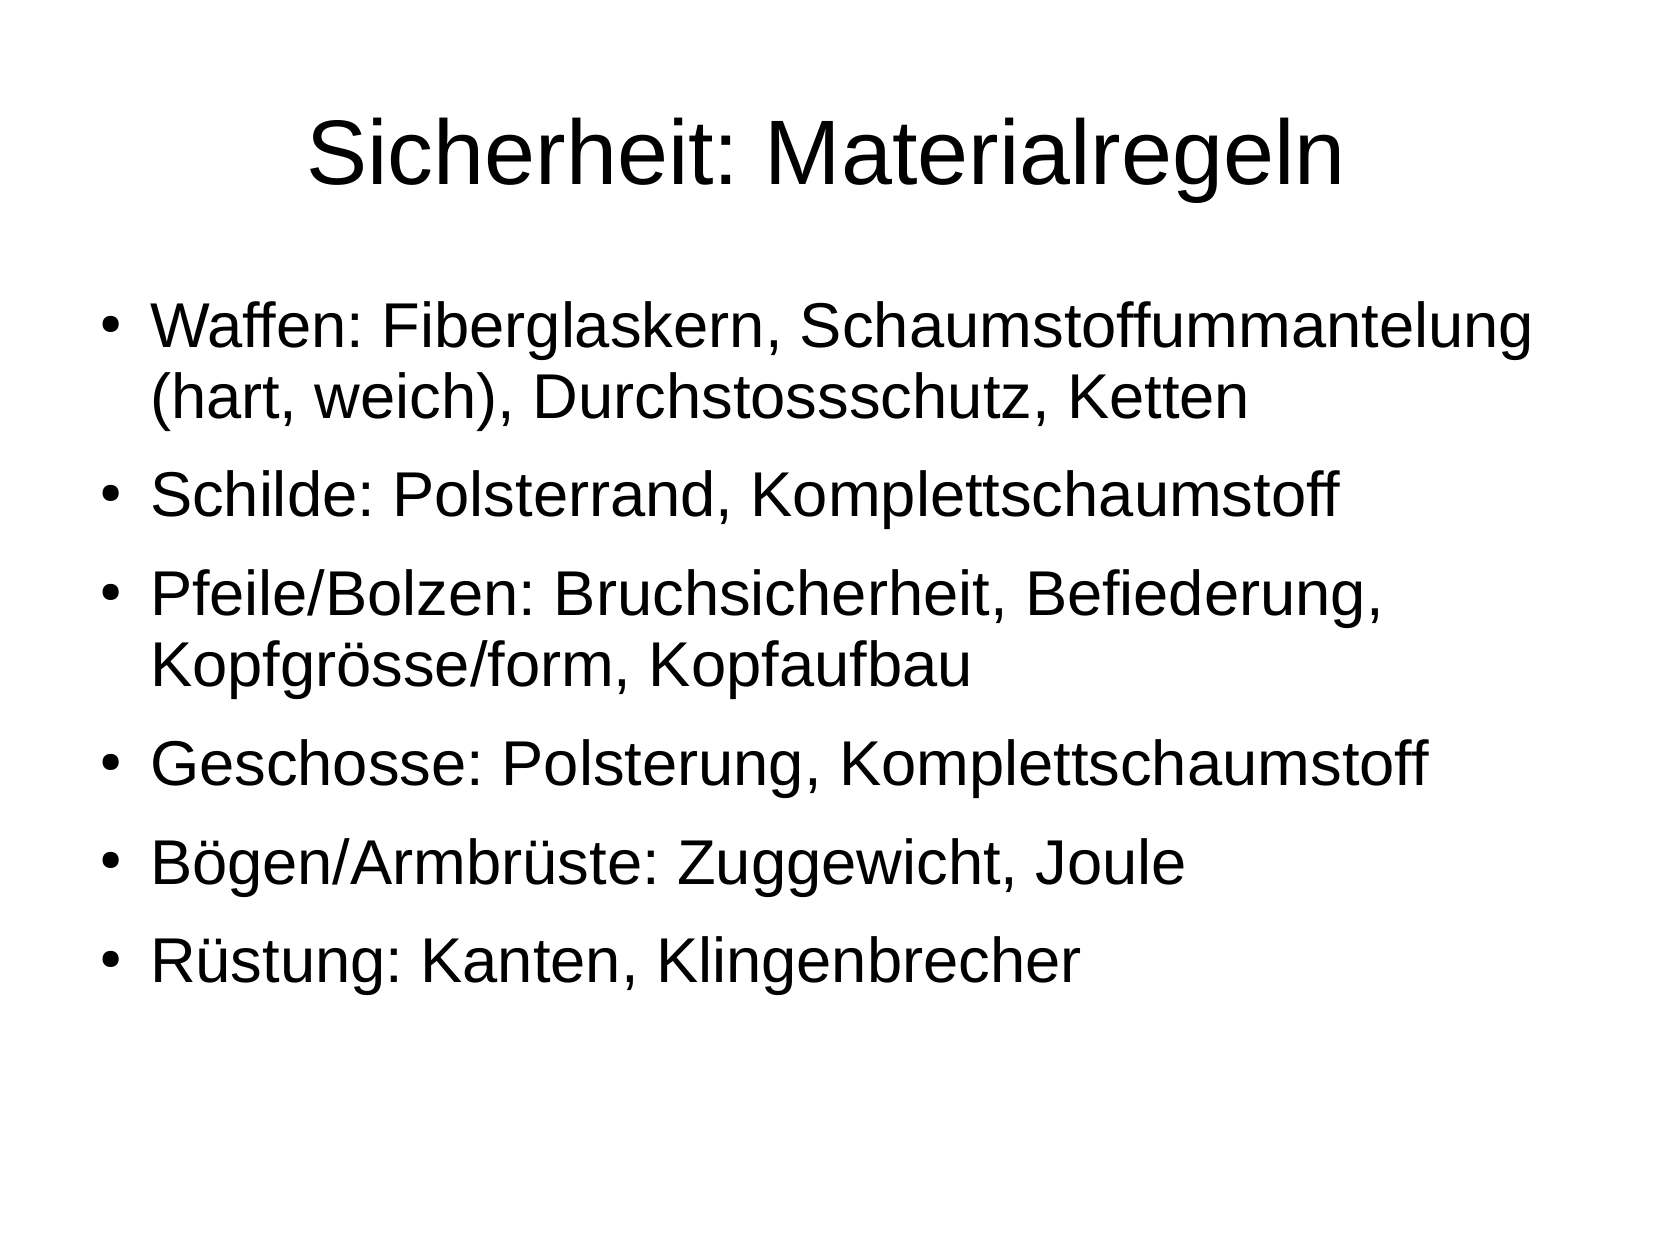

# Sicherheit: Materialregeln
Waffen: Fiberglaskern, Schaumstoffummantelung (hart, weich), Durchstossschutz, Ketten
Schilde: Polsterrand, Komplettschaumstoff
Pfeile/Bolzen: Bruchsicherheit, Befiederung, Kopfgrösse/form, Kopfaufbau
Geschosse: Polsterung, Komplettschaumstoff
Bögen/Armbrüste: Zuggewicht, Joule
Rüstung: Kanten, Klingenbrecher